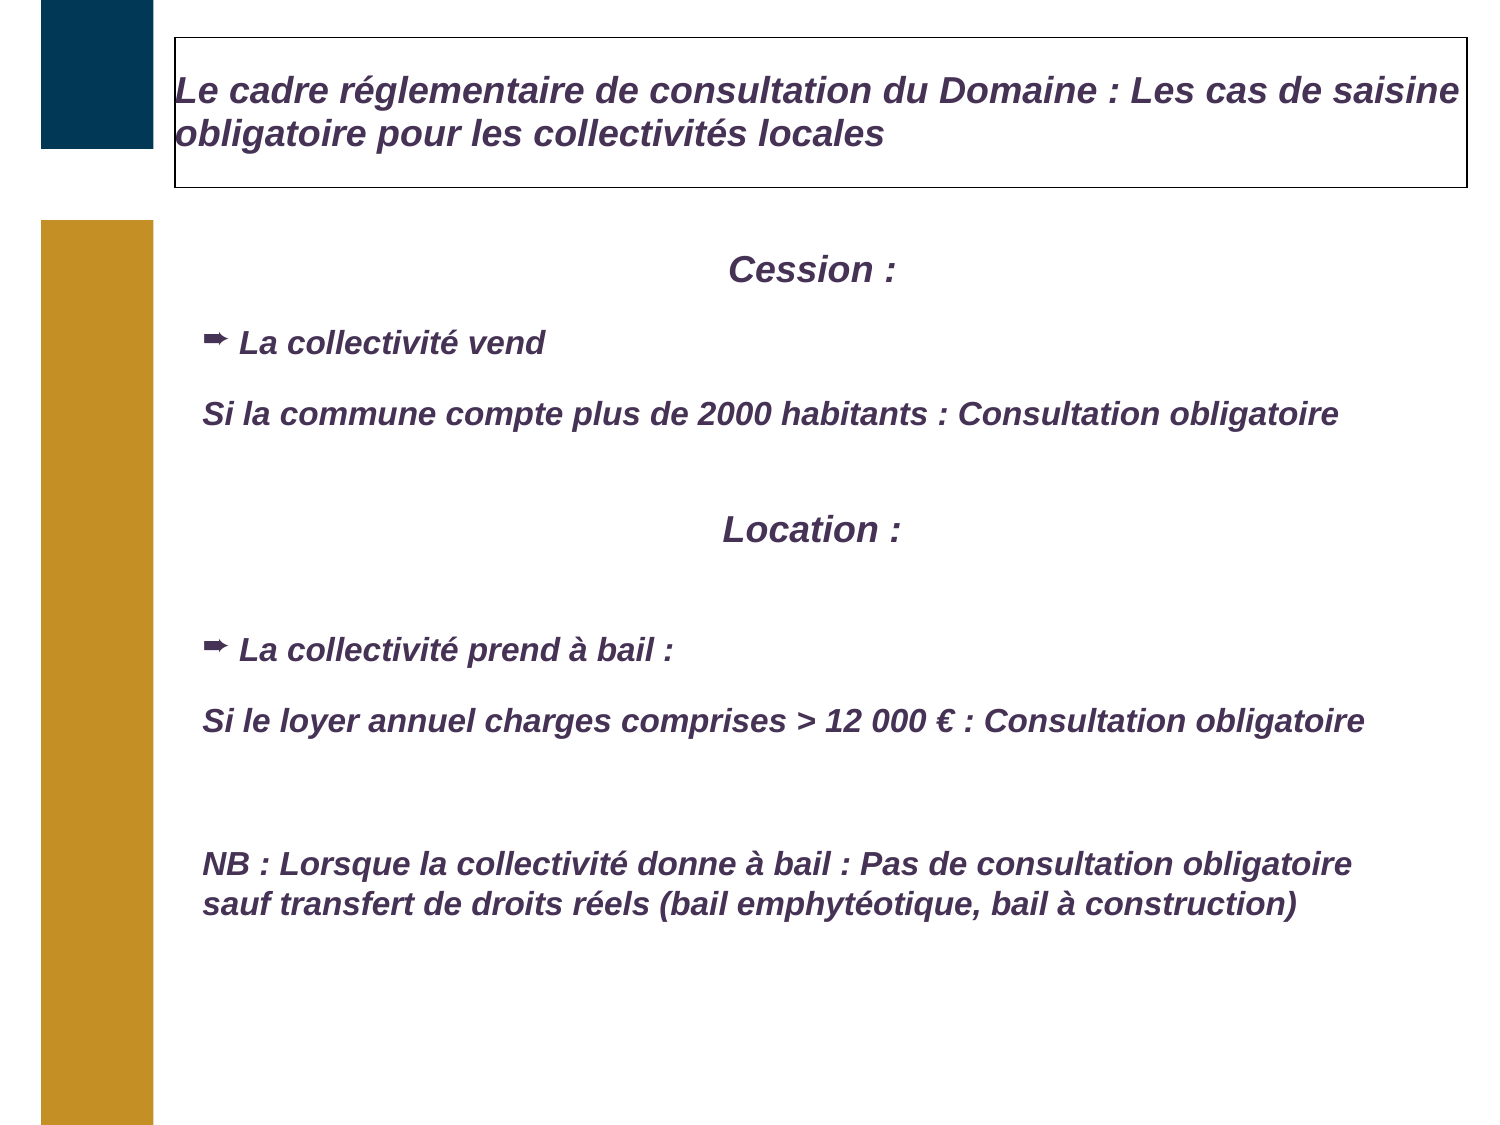

Le cadre réglementaire de consultation du Domaine : Les cas de saisine obligatoire pour les collectivités locales
Cession :
 La collectivité vend
Si la commune compte plus de 2000 habitants : Consultation obligatoire
Location :
 La collectivité prend à bail :
Si le loyer annuel charges comprises > 12 000 € : Consultation obligatoire
NB : Lorsque la collectivité donne à bail : Pas de consultation obligatoire sauf transfert de droits réels (bail emphytéotique, bail à construction)
6